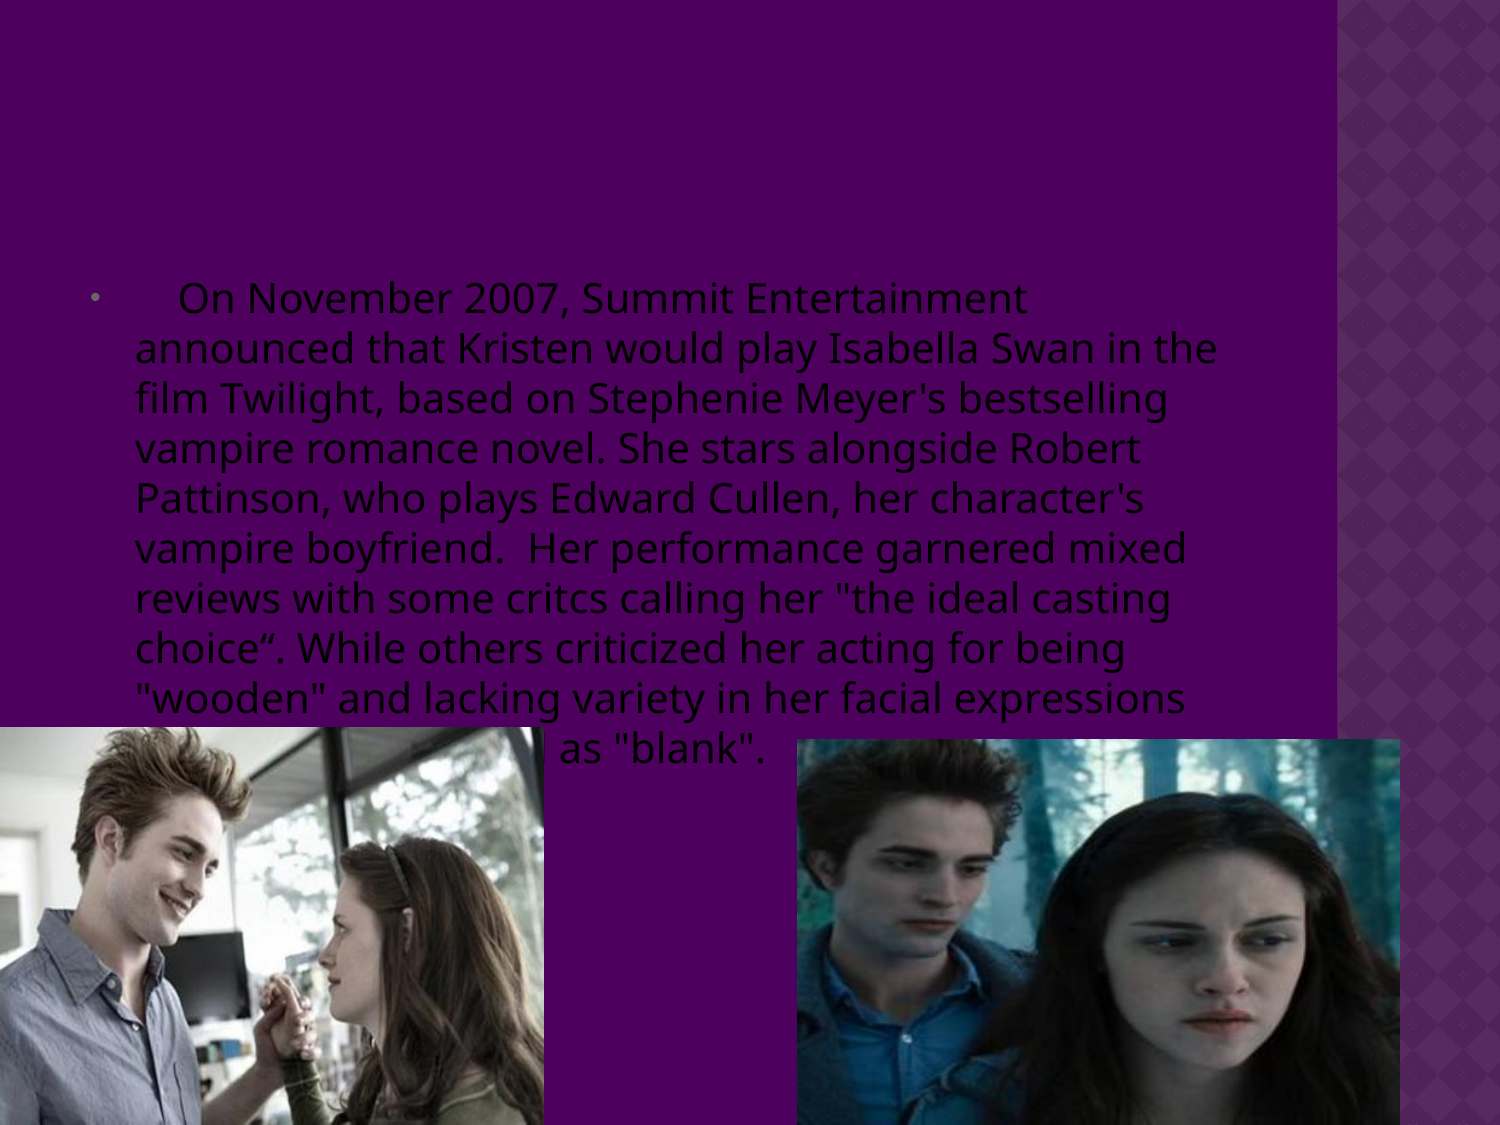

#
 On November 2007, Summit Entertainment announced that Kristen would play Isabella Swan in the film Twilight, based on Stephenie Meyer's bestselling vampire romance novel. She stars alongside Robert Pattinson, who plays Edward Cullen, her character's vampire boyfriend. Her performance garnered mixed reviews with some critcs calling her "the ideal casting choice“. While others criticized her acting for being "wooden" and lacking variety in her facial expressions which they described as "blank".